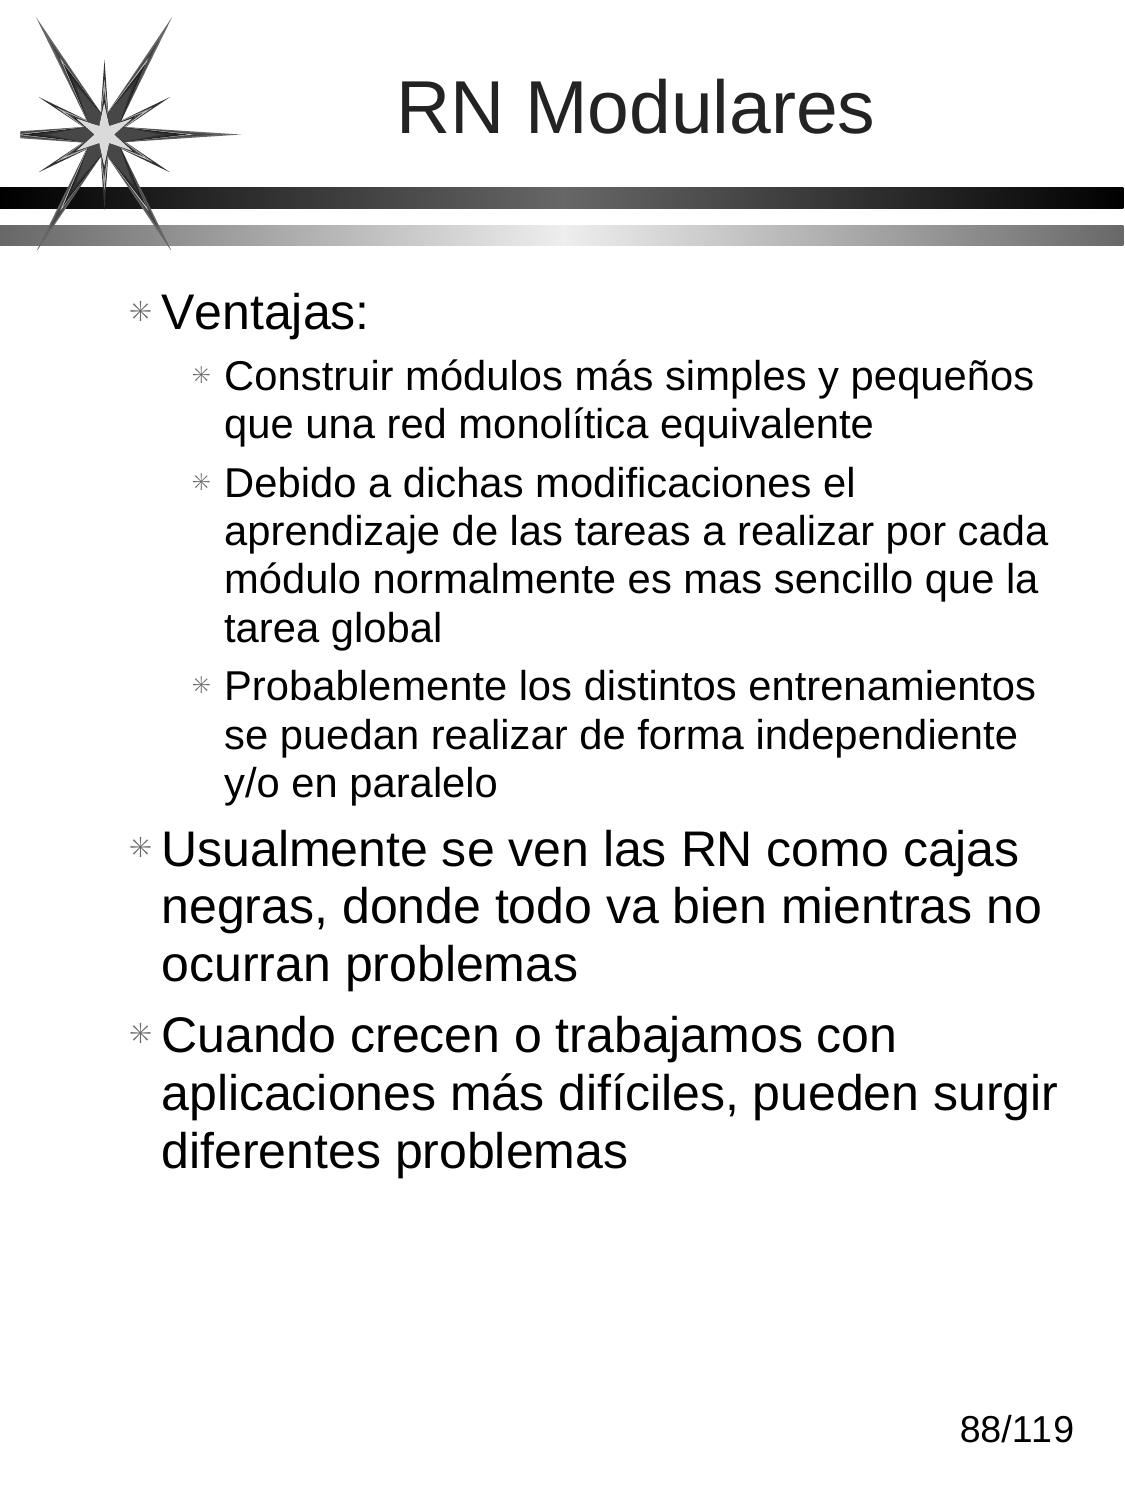

# RN Modulares
Ventajas:
Construir módulos más simples y pequeños que una red monolítica equivalente
Debido a dichas modificaciones el aprendizaje de las tareas a realizar por cada módulo normalmente es mas sencillo que la tarea global
Probablemente los distintos entrenamientos se puedan realizar de forma independiente y/o en paralelo
Usualmente se ven las RN como cajas negras, donde todo va bien mientras no ocurran problemas
Cuando crecen o trabajamos con aplicaciones más difíciles, pueden surgir diferentes problemas